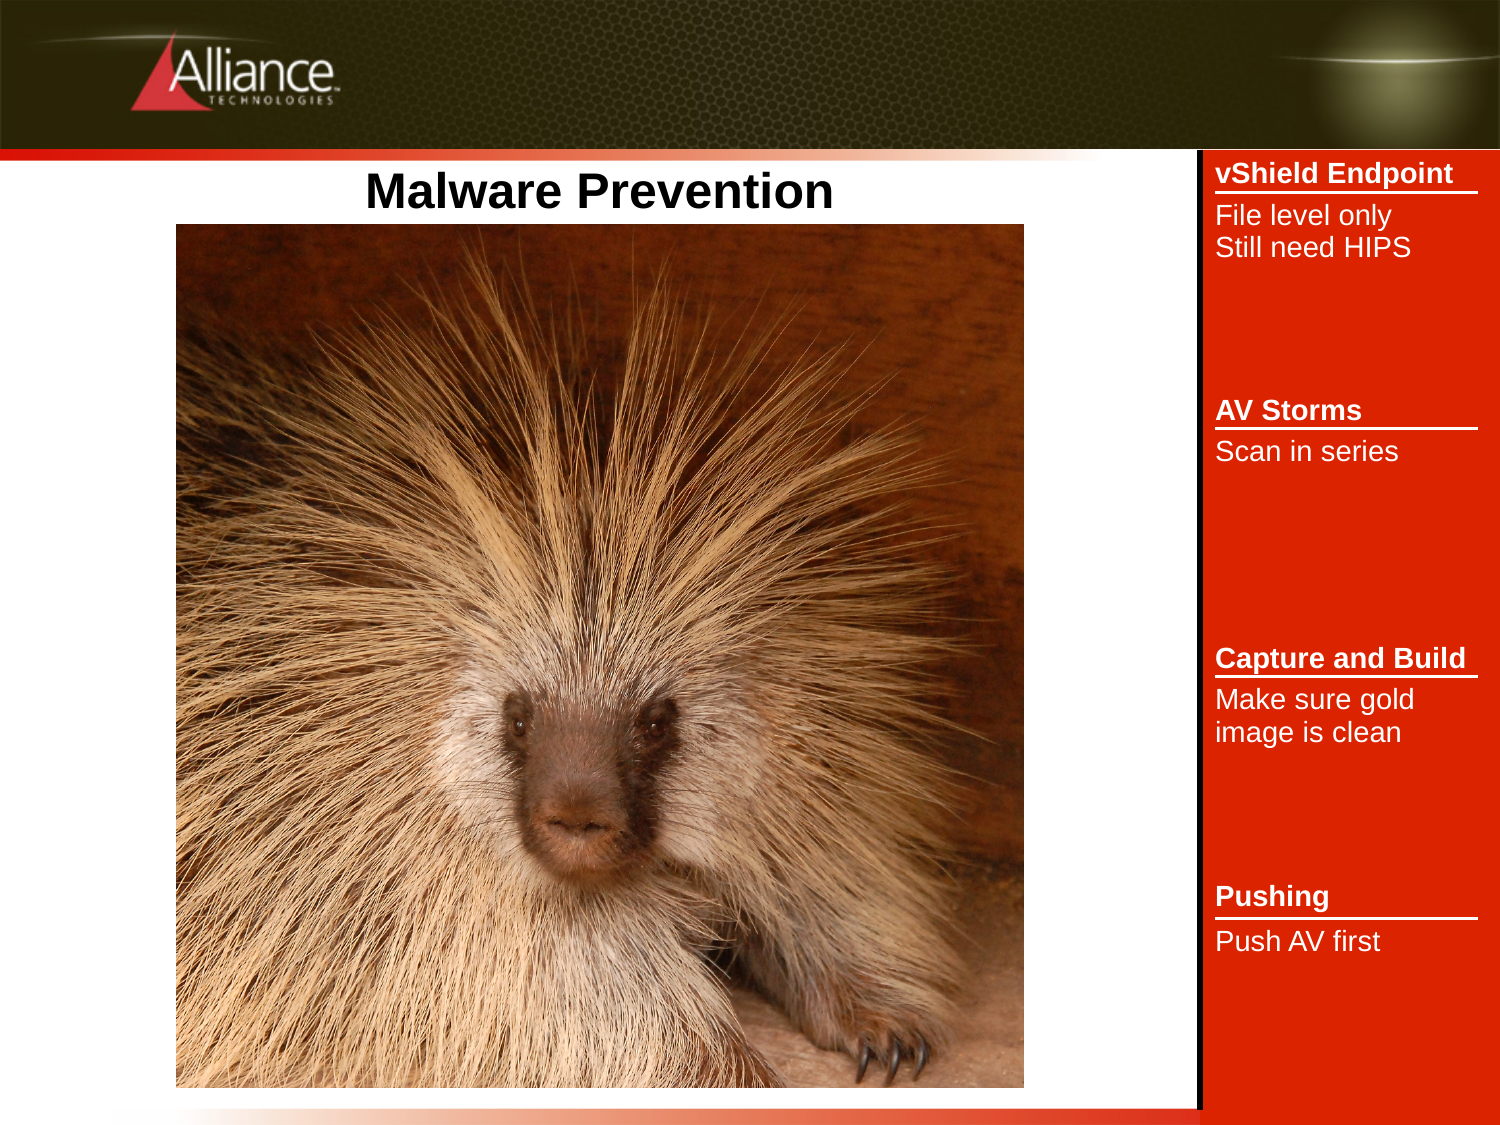

vShield Endpoint
Malware Prevention
File level only
Still need HIPS
AV Storms
Scan in series
Capture and Build
Make sure gold image is clean
Pushing
Push AV first